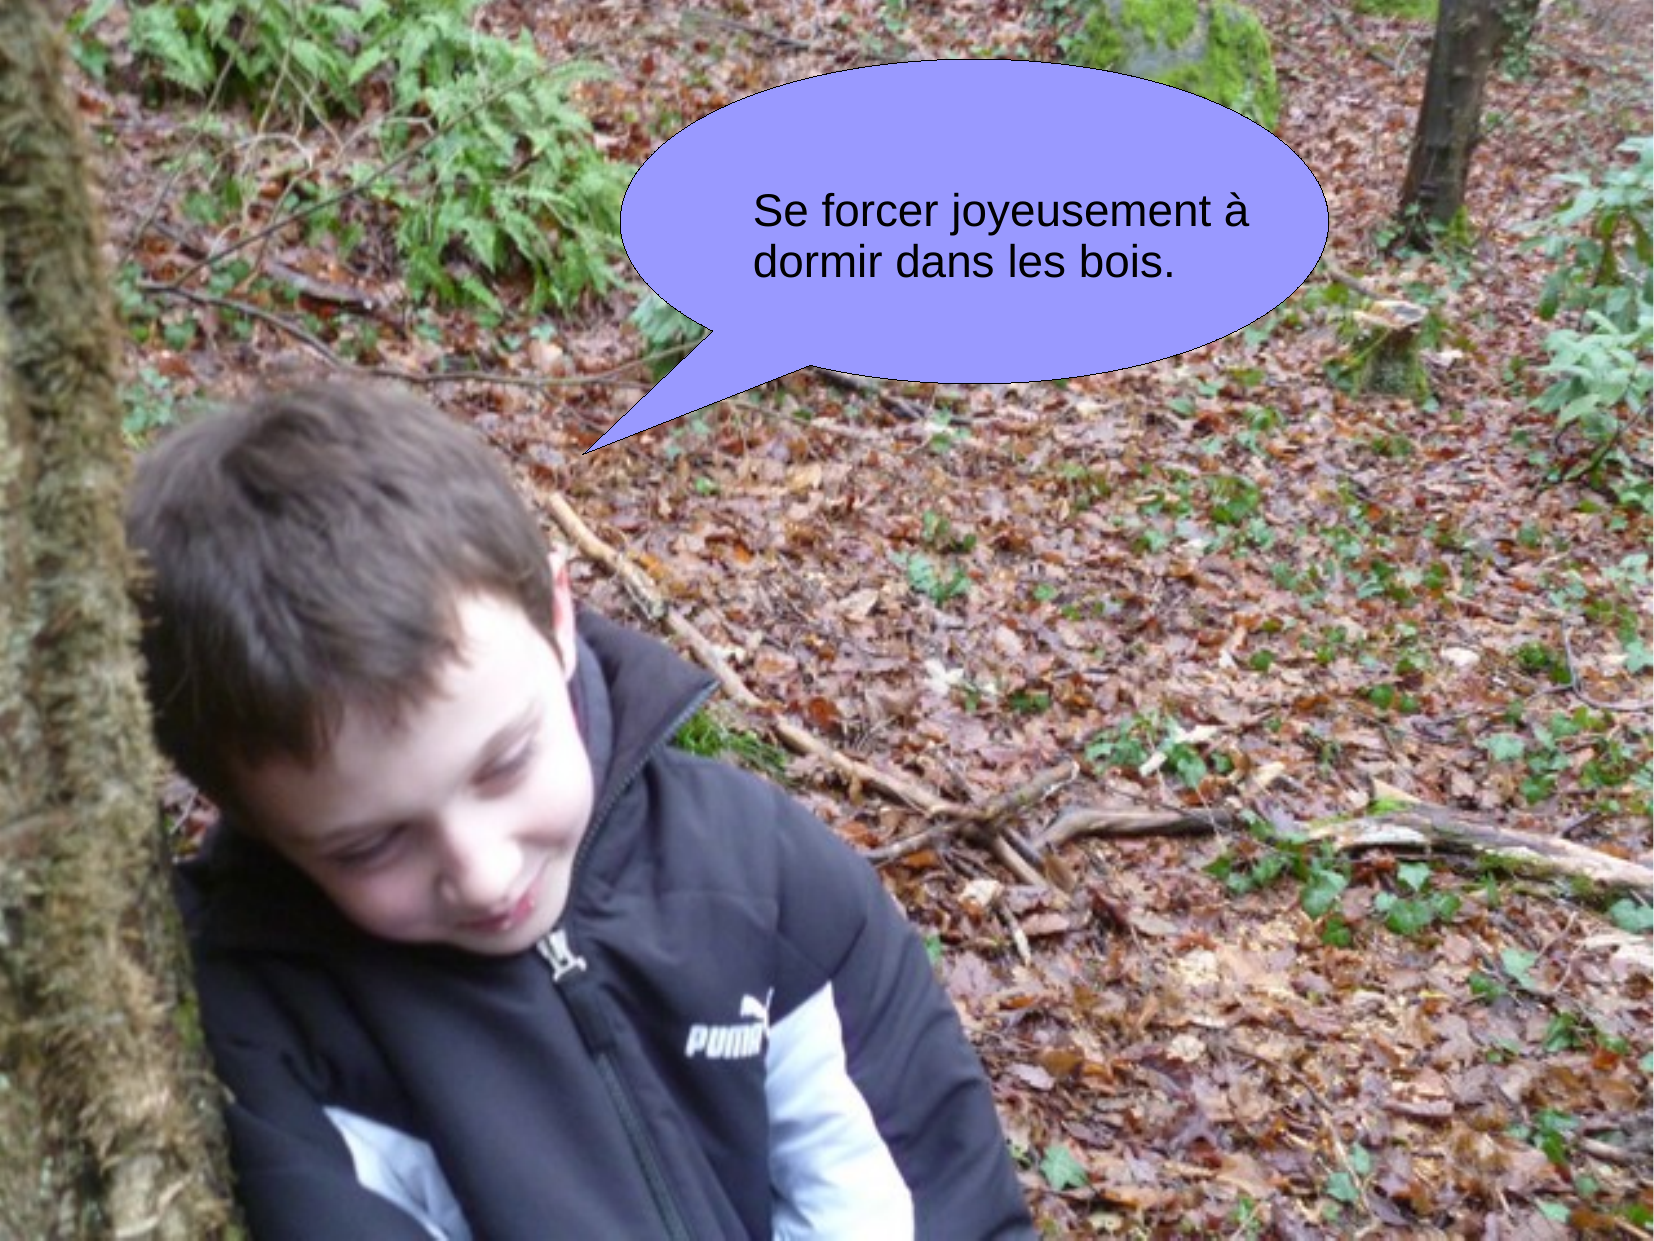

Se forcer joyeusement à
dormir dans les bois.